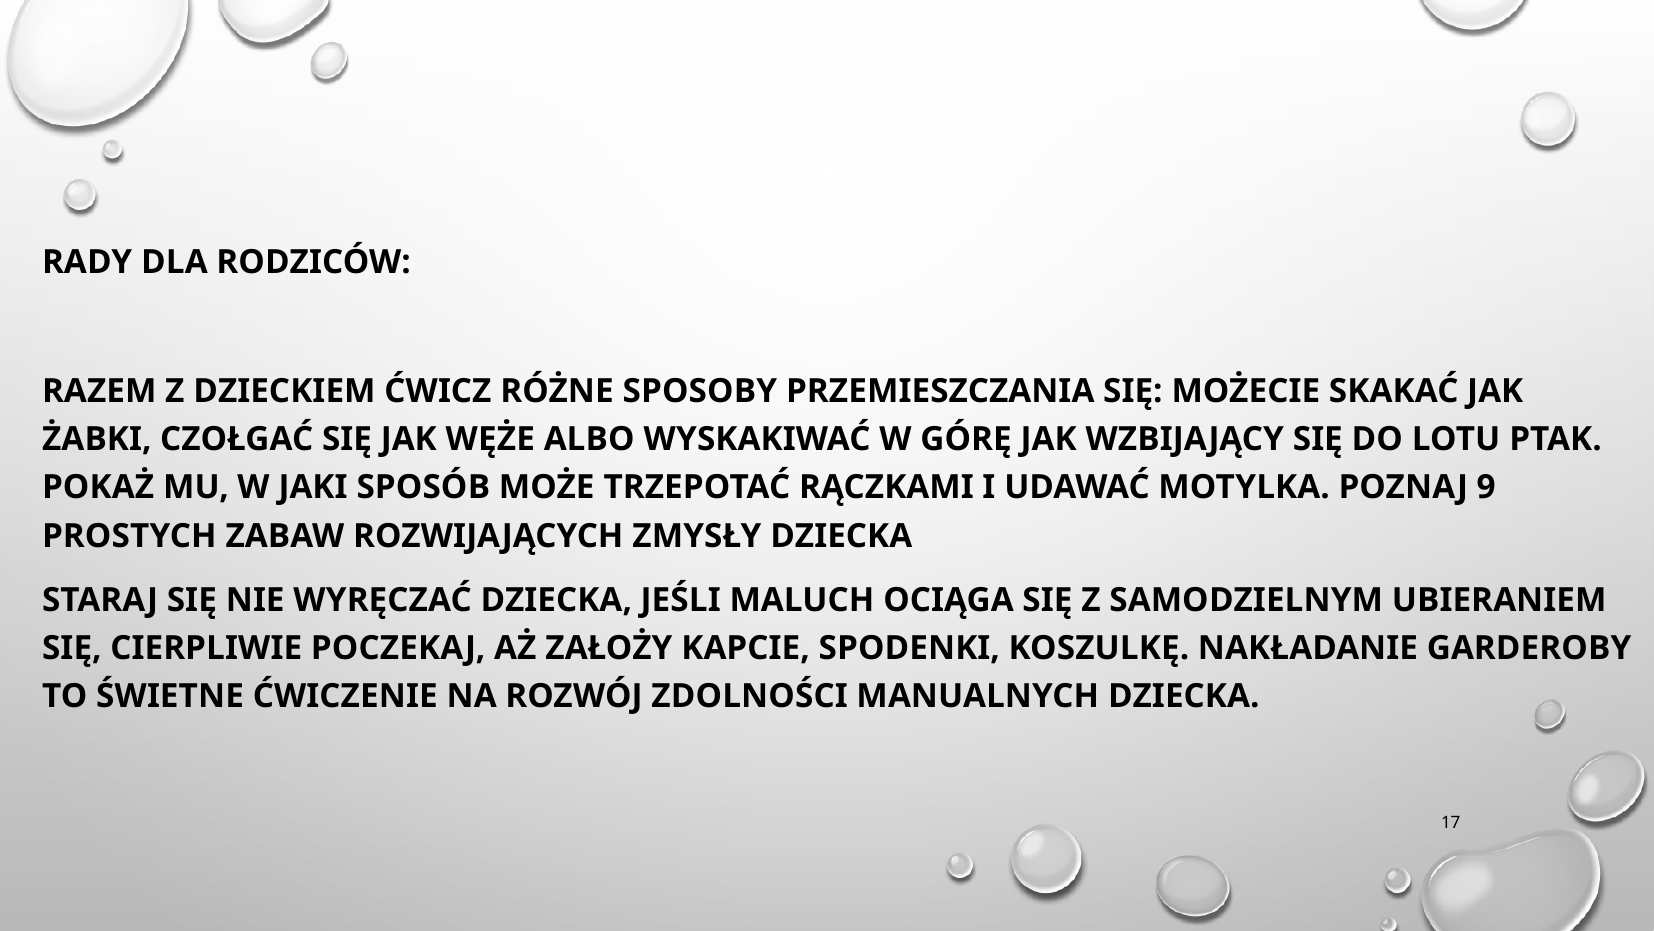

# Rady dla rodziców:
Razem z dzieckiem ćwicz różne sposoby przemieszczania się: możecie skakać jak żabki, czołgać się jak węże albo wyskakiwać w górę jak wzbijający się do lotu ptak. Pokaż mu, w jaki sposób może trzepotać rączkami i udawać motylka. Poznaj 9 prostych zabaw rozwijających zmysły dziecka
Staraj się nie wyręczać dziecka, jeśli maluch ociąga się z samodzielnym ubieraniem się, cierpliwie poczekaj, aż założy kapcie, spodenki, koszulkę. Nakładanie garderoby to świetne ćwiczenie na rozwój zdolności manualnych dziecka.
16